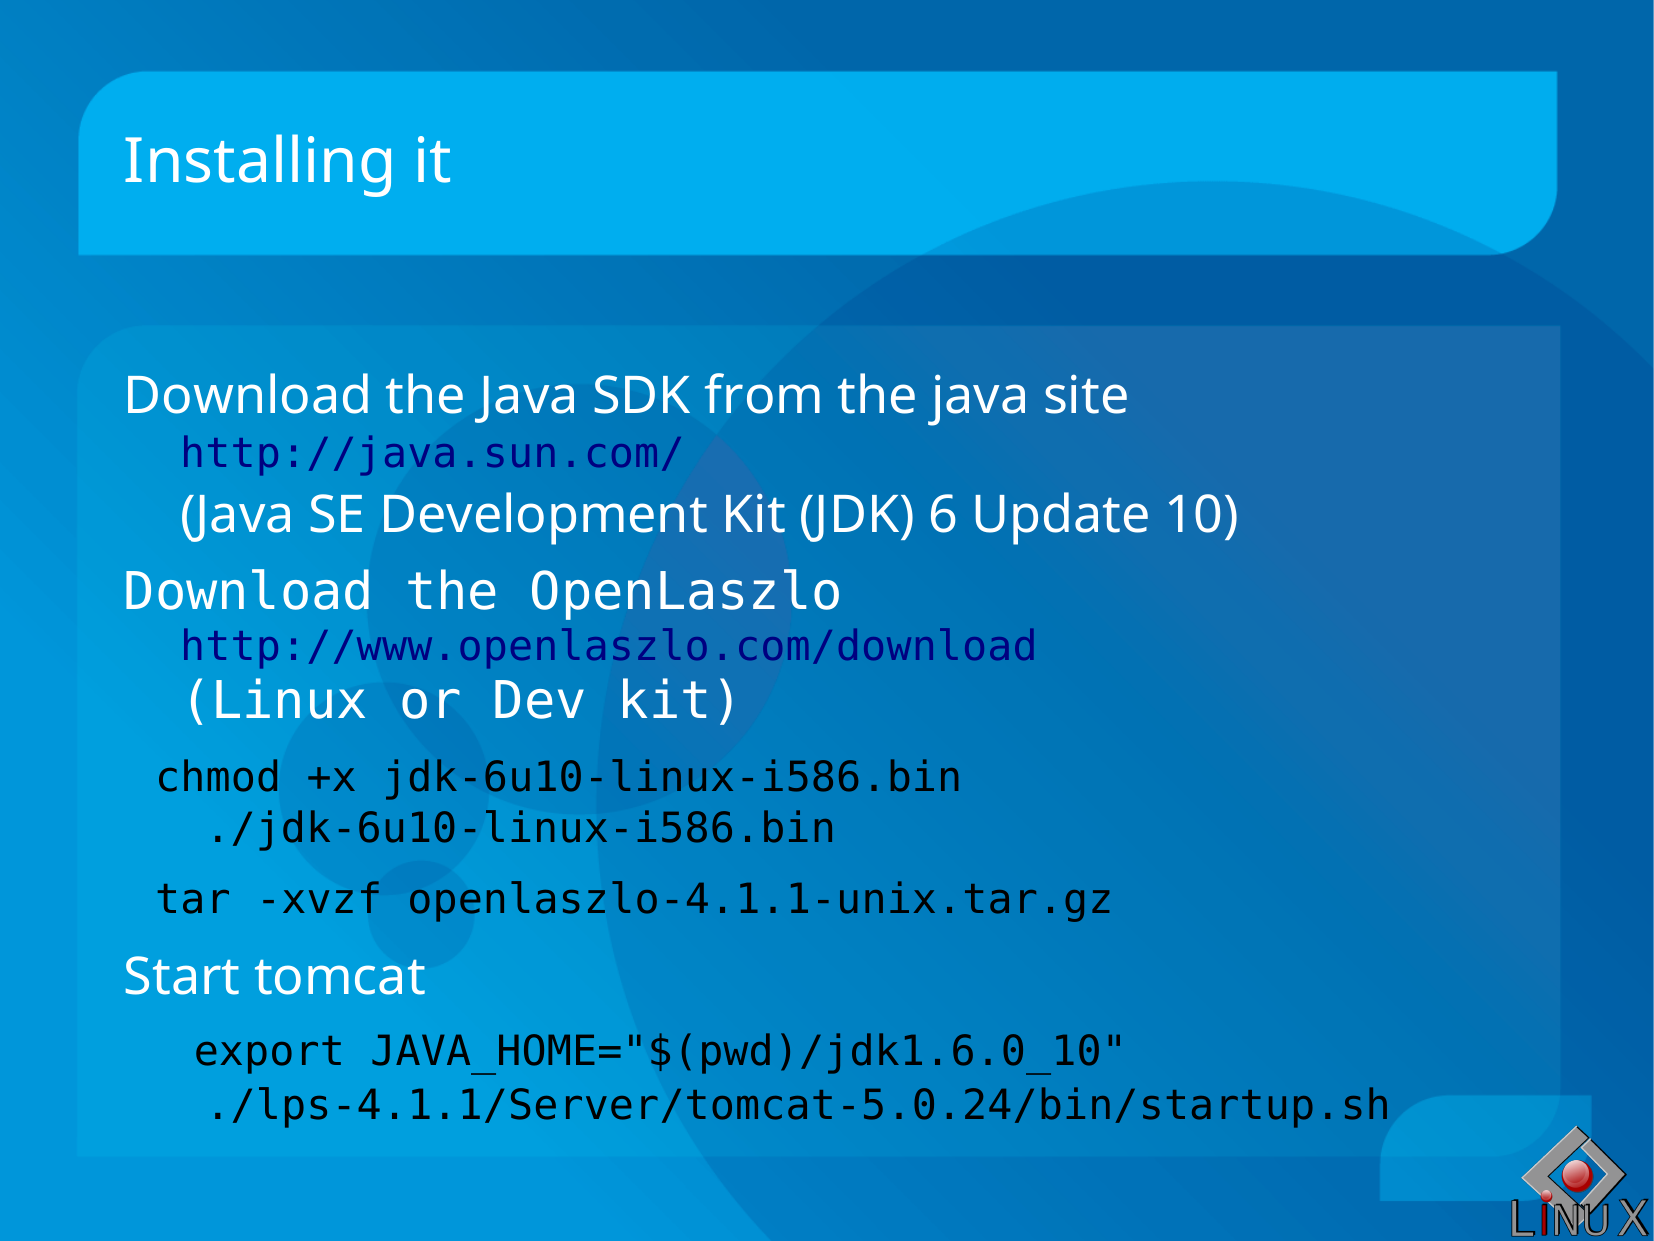

# Installing it
Download the Java SDK from the java site
http://java.sun.com/
(Java SE Development Kit (JDK) 6 Update 10)
Download the OpenLaszlo
http://www.openlaszlo.com/download
(Linux or Dev kit)
 chmod +x jdk-6u10-linux-i586.bin
 ./jdk-6u10-linux-i586.bin
 tar -xvzf openlaszlo-4.1.1-unix.tar.gz
Start tomcat
 export JAVA_HOME="$(pwd)/jdk1.6.0_10"
 ./lps-4.1.1/Server/tomcat-5.0.24/bin/startup.sh